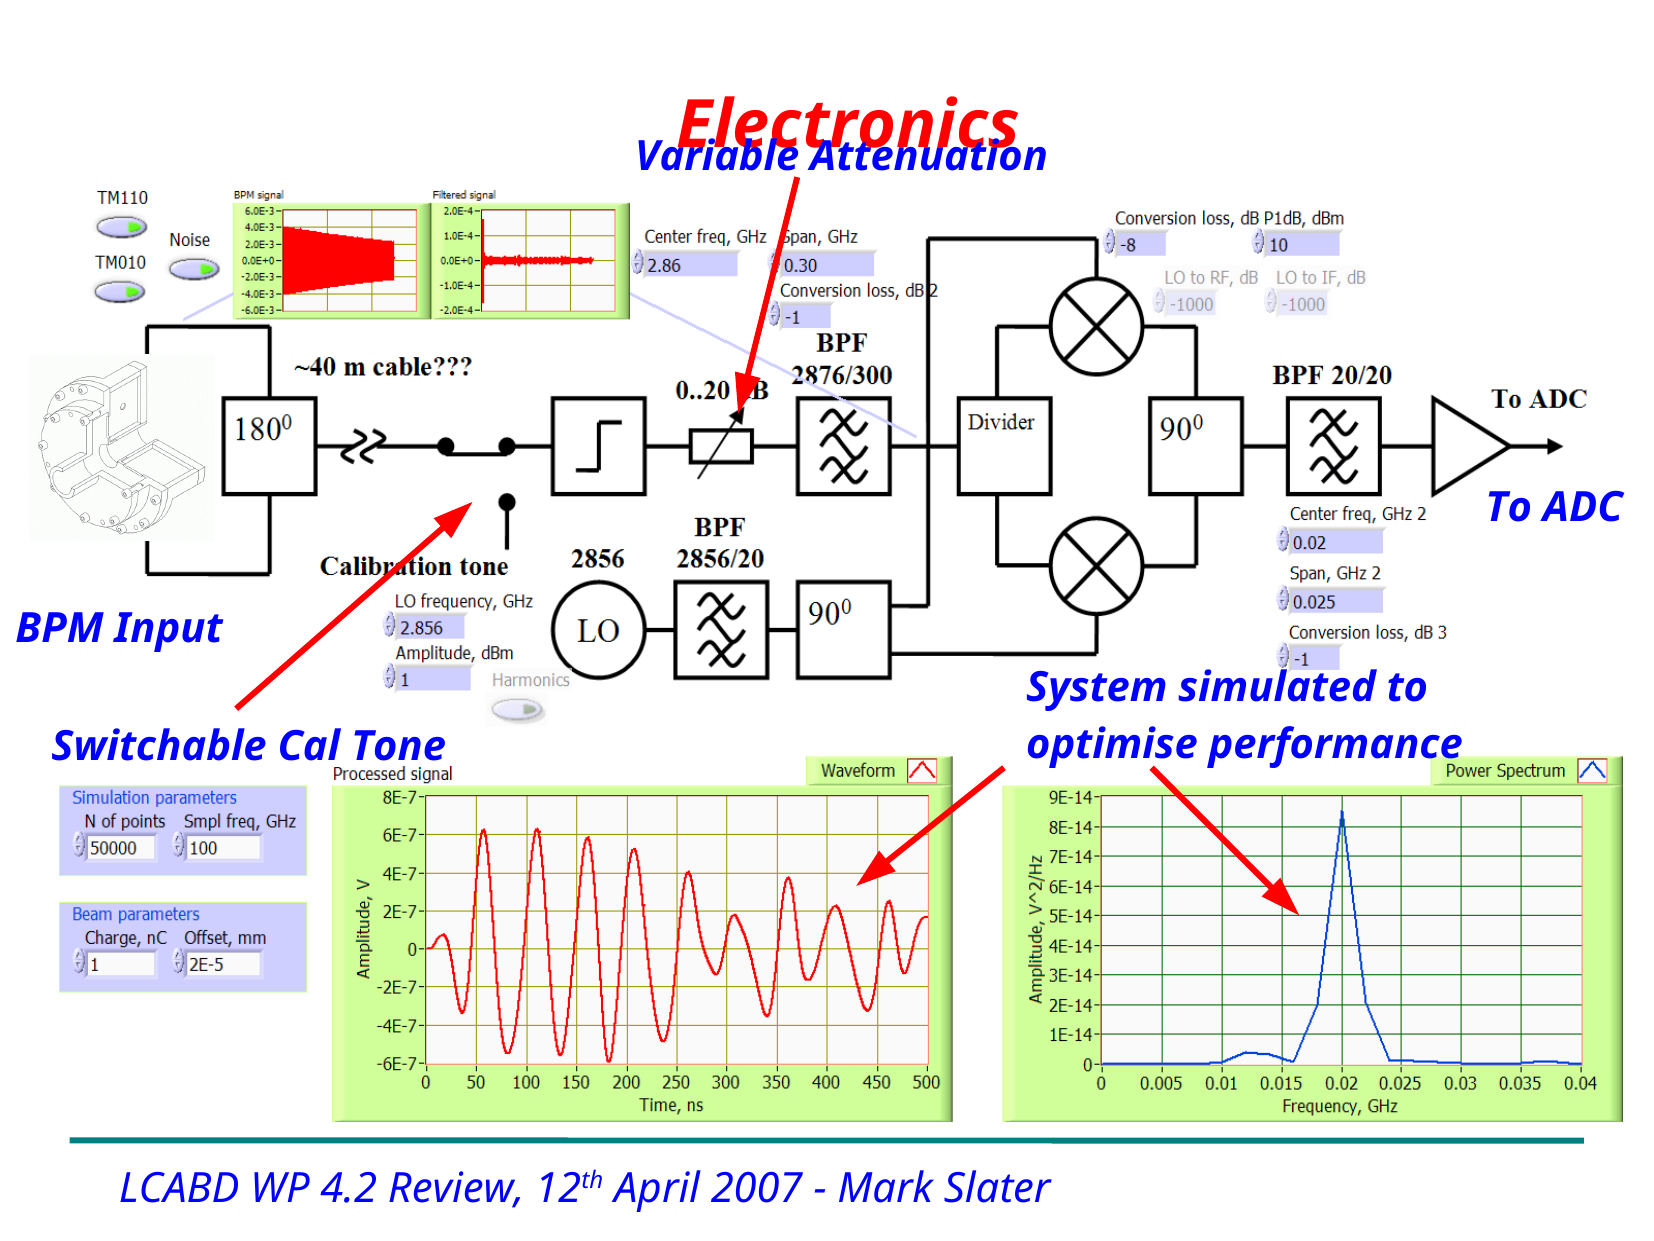

Electronics
Variable Attenuation
To ADC
BPM Input
System simulated to
optimise performance
Switchable Cal Tone
LCABD WP 4.2 Review, 12th April 2007 - Mark Slater